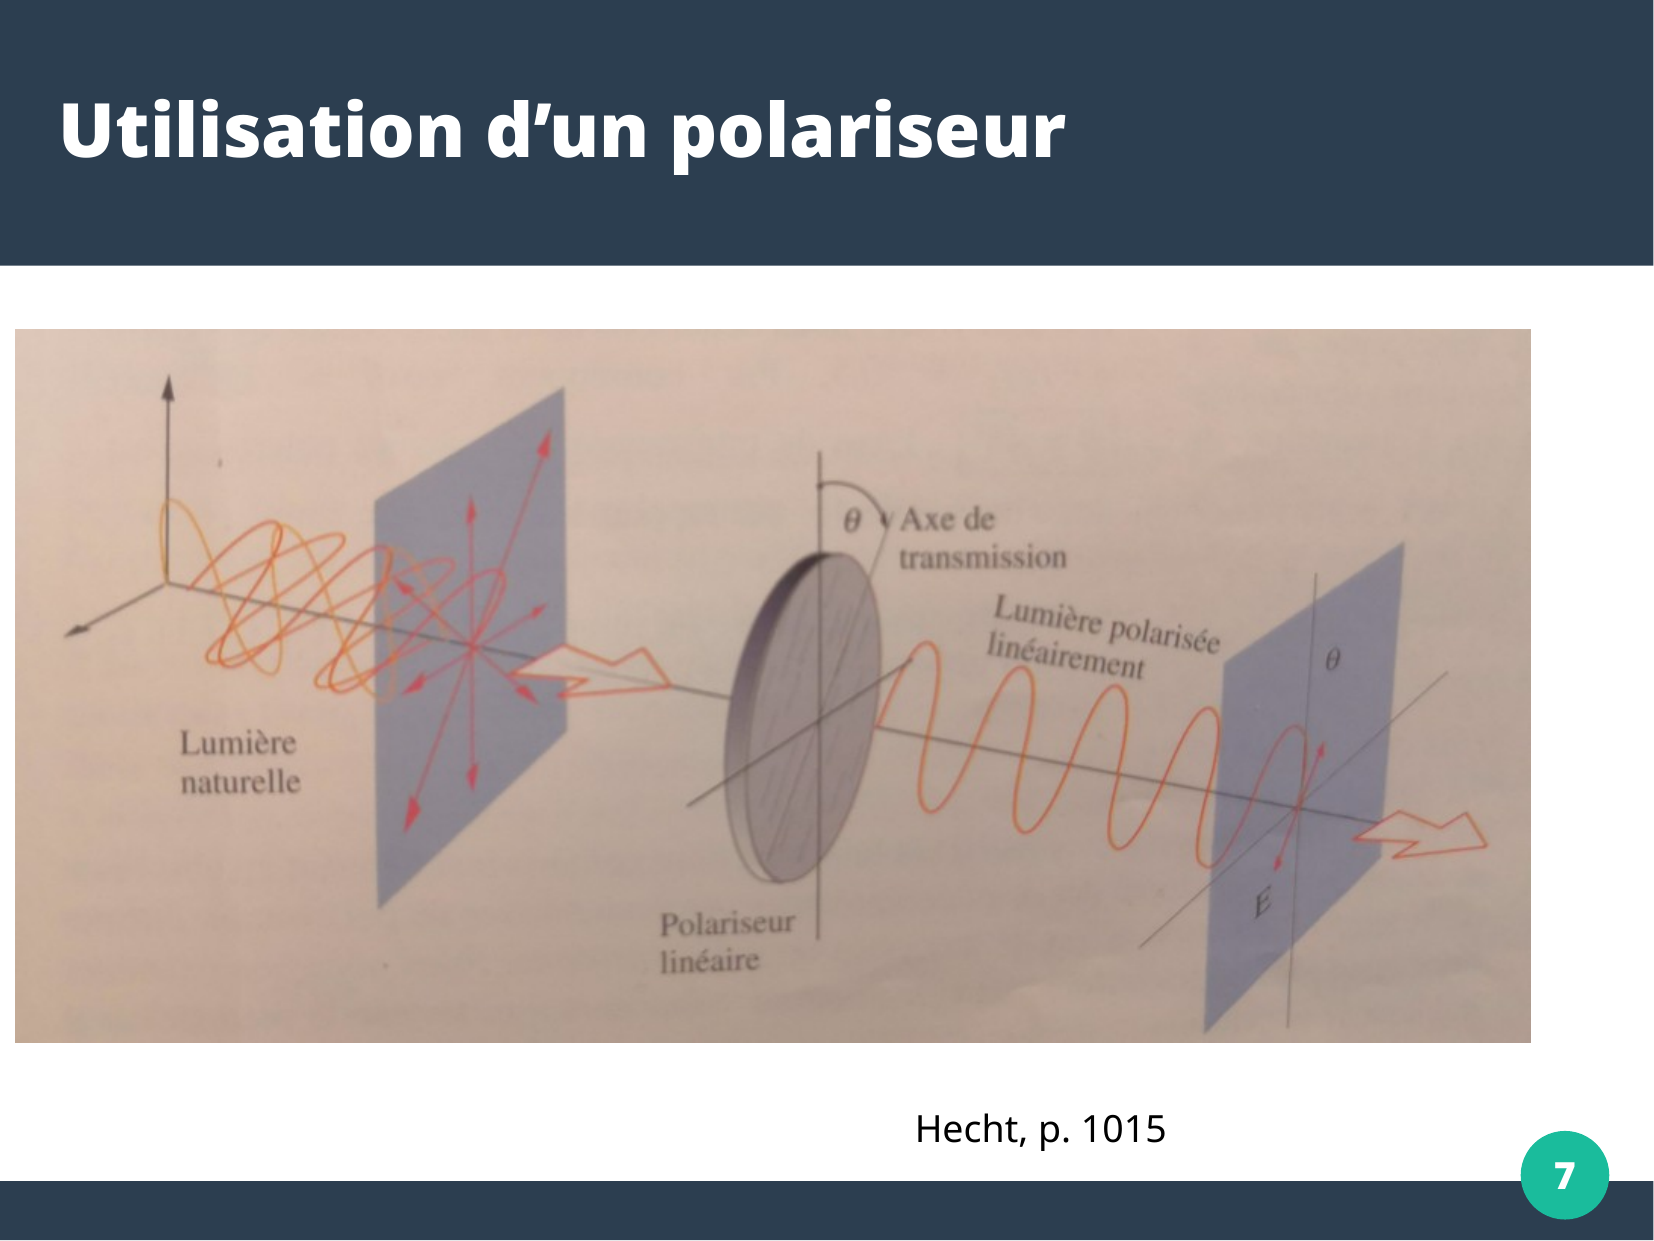

# Utilisation d’un polariseur
Hecht, p. 1015
7